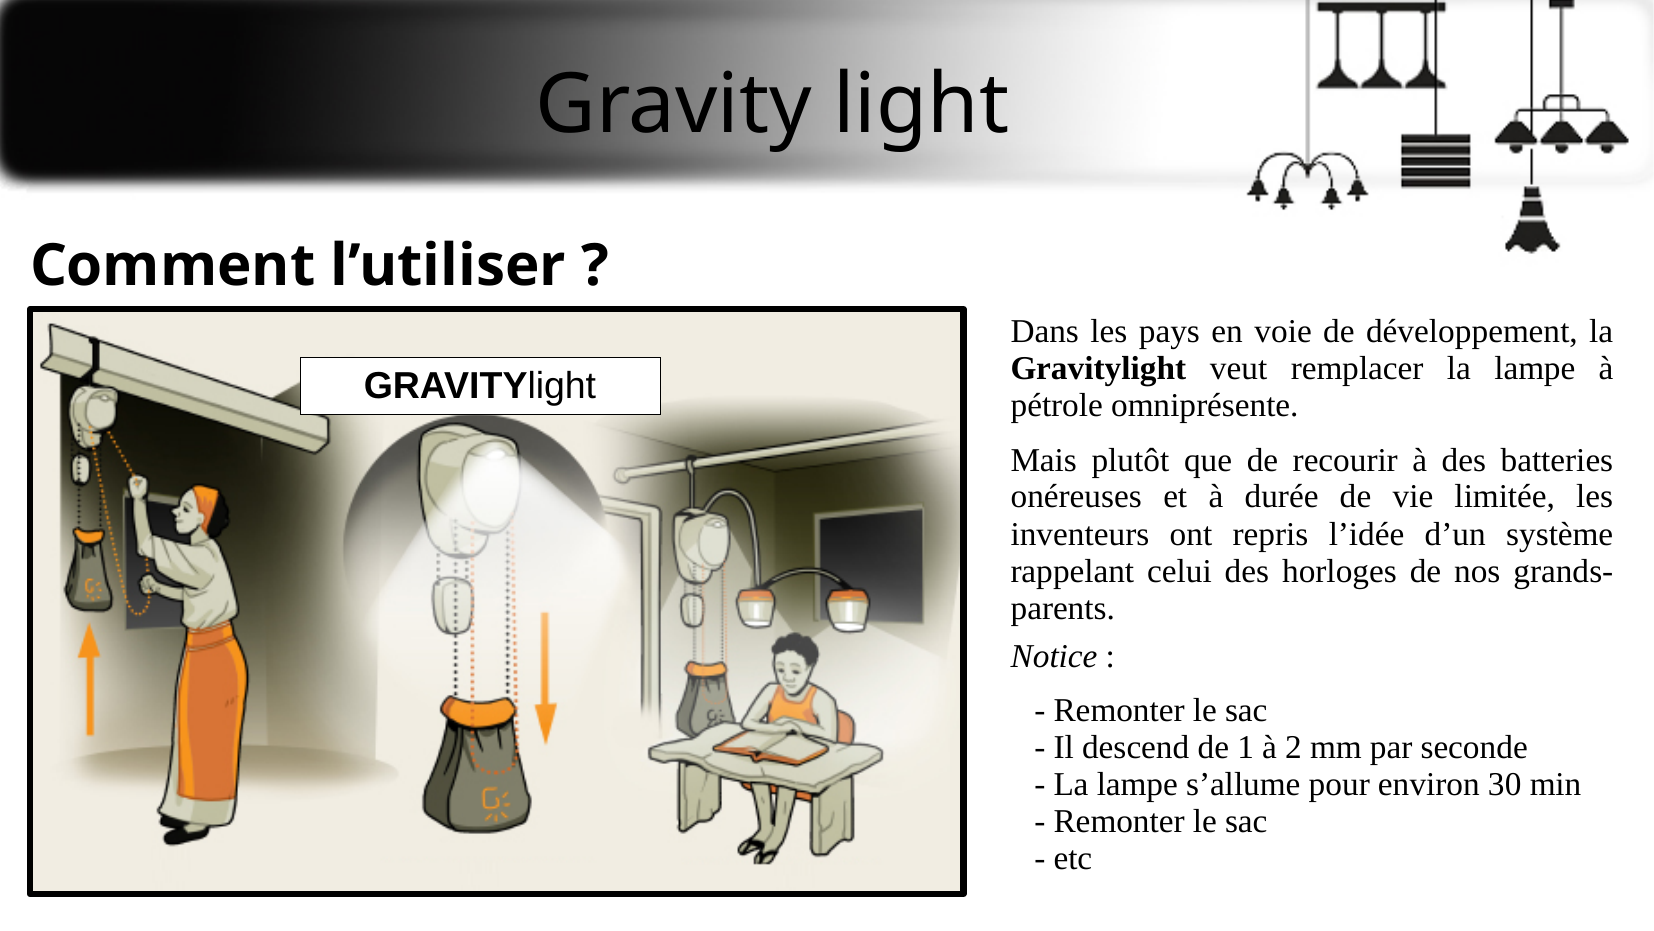

Gravity light
# Comment l’utiliser ?
Dans les pays en voie de développement, la Gravitylight veut remplacer la lampe à pétrole omniprésente.
Mais plutôt que de recourir à des batteries onéreuses et à durée de vie limitée, les inventeurs ont repris l’idée d’un système rappelant celui des horloges de nos grands-parents.
Notice :
- Remonter le sac
- Il descend de 1 à 2 mm par seconde
- La lampe s’allume pour environ 30 min
- Remonter le sac
- etc
GRAVITYlight